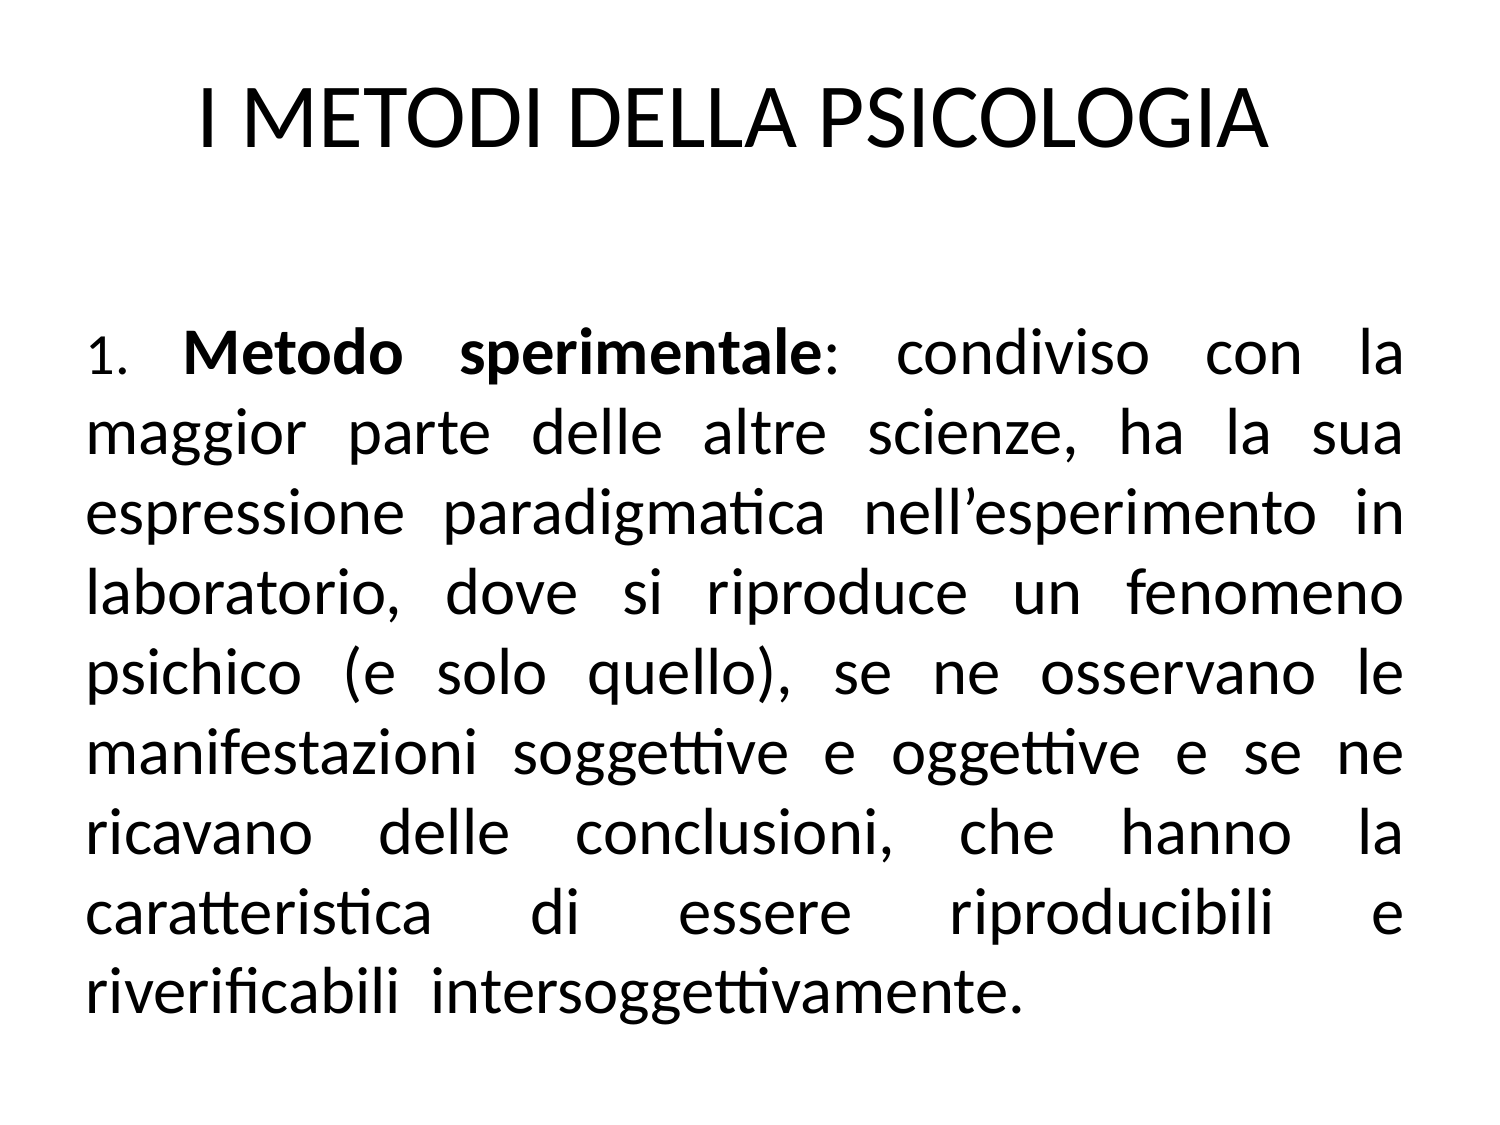

# I METODI DELLA PSICOLOGIA
1. Metodo sperimentale: condiviso con la maggior parte delle altre scienze, ha la sua espressione paradigmatica nell’esperimento in laboratorio, dove si riproduce un fenomeno psichico (e solo quello), se ne osservano le manifestazioni soggettive e oggettive e se ne ricavano delle conclusioni, che hanno la caratteristica di essere riproducibili e riverificabili intersoggettivamente.